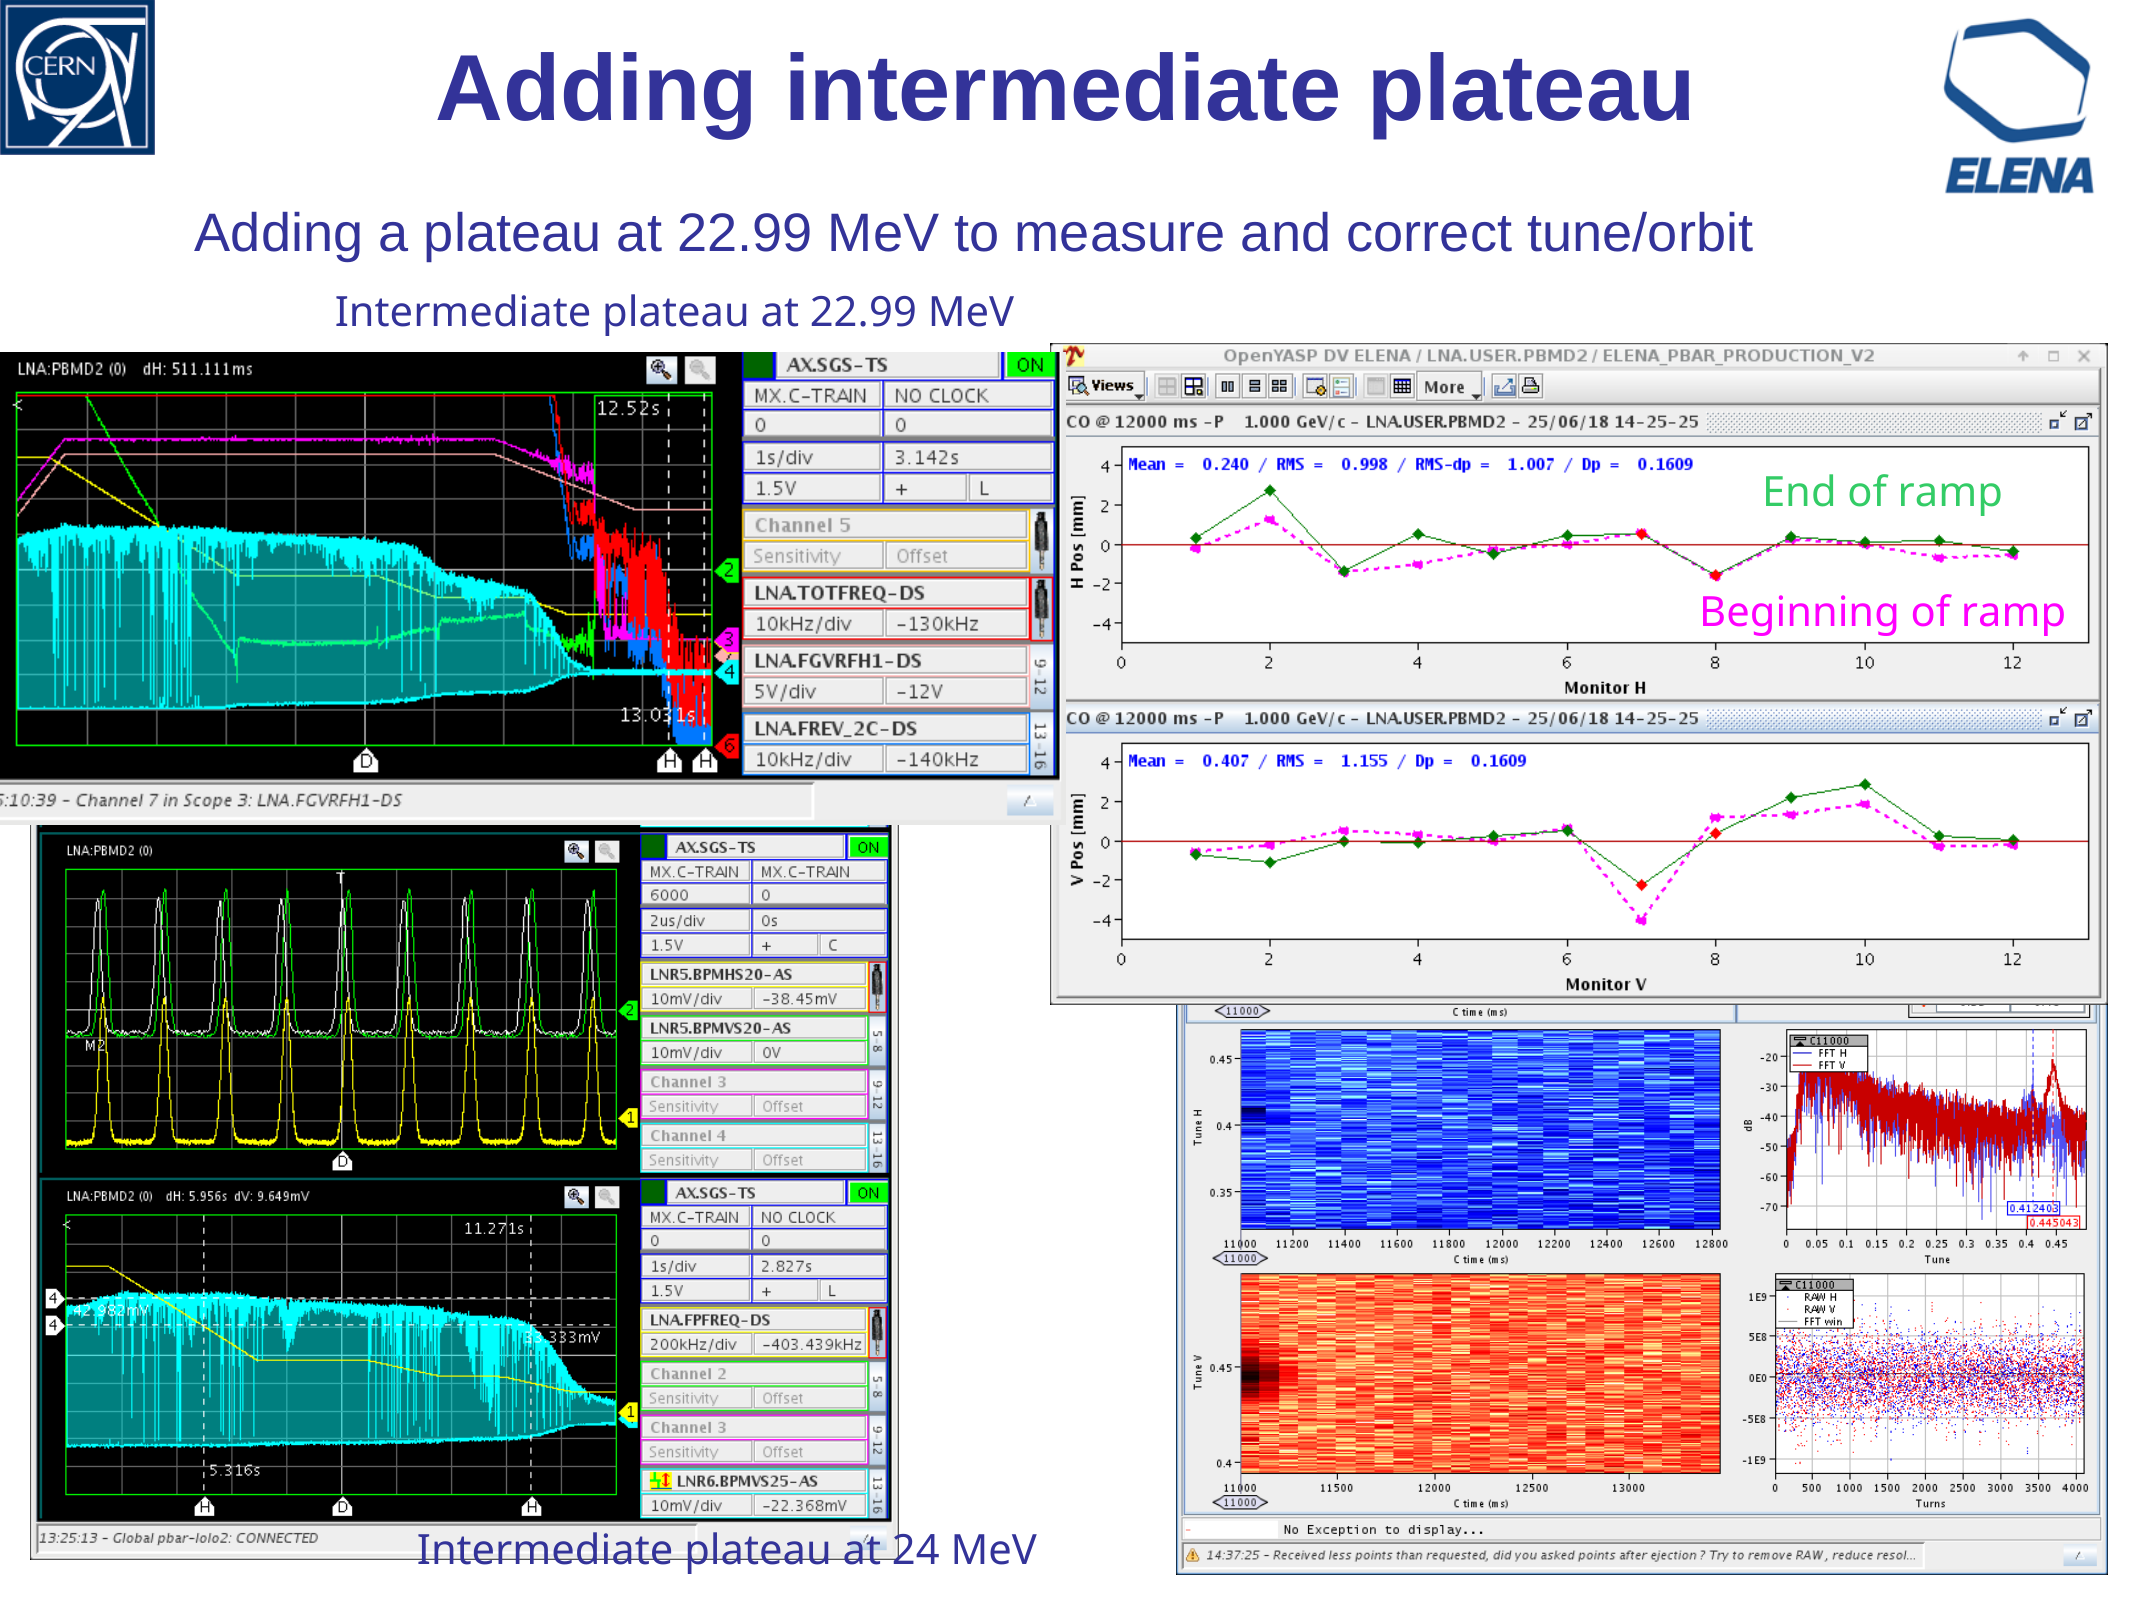

# Adding intermediate plateau
Adding a plateau at 22.99 MeV to measure and correct tune/orbit
Intermediate plateau at 22.99 MeV
End of ramp
Beginning of ramp
Intermediate plateau at 24 MeV